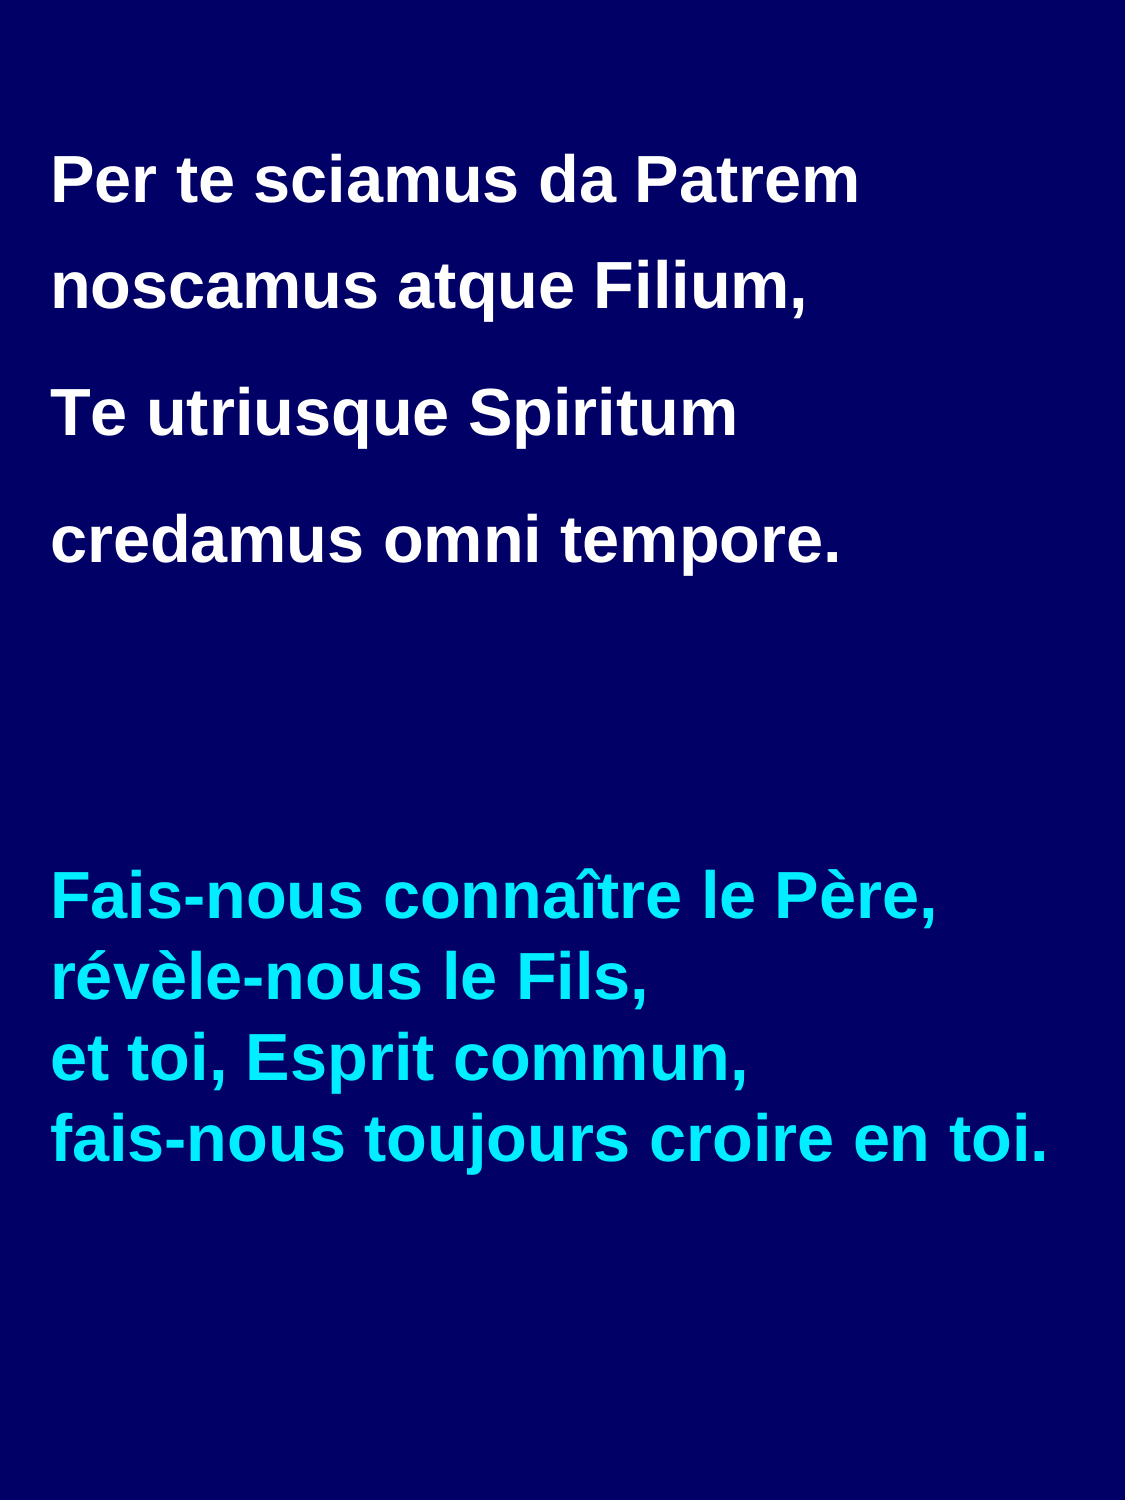

Per te sciamus da Patrem
noscamus atque Filium,
Te utriusque Spiritum
credamus omni tempore.
Fais-nous connaître le Père,
révèle-nous le Fils,
et toi, Esprit commun,
fais-nous toujours croire en toi.